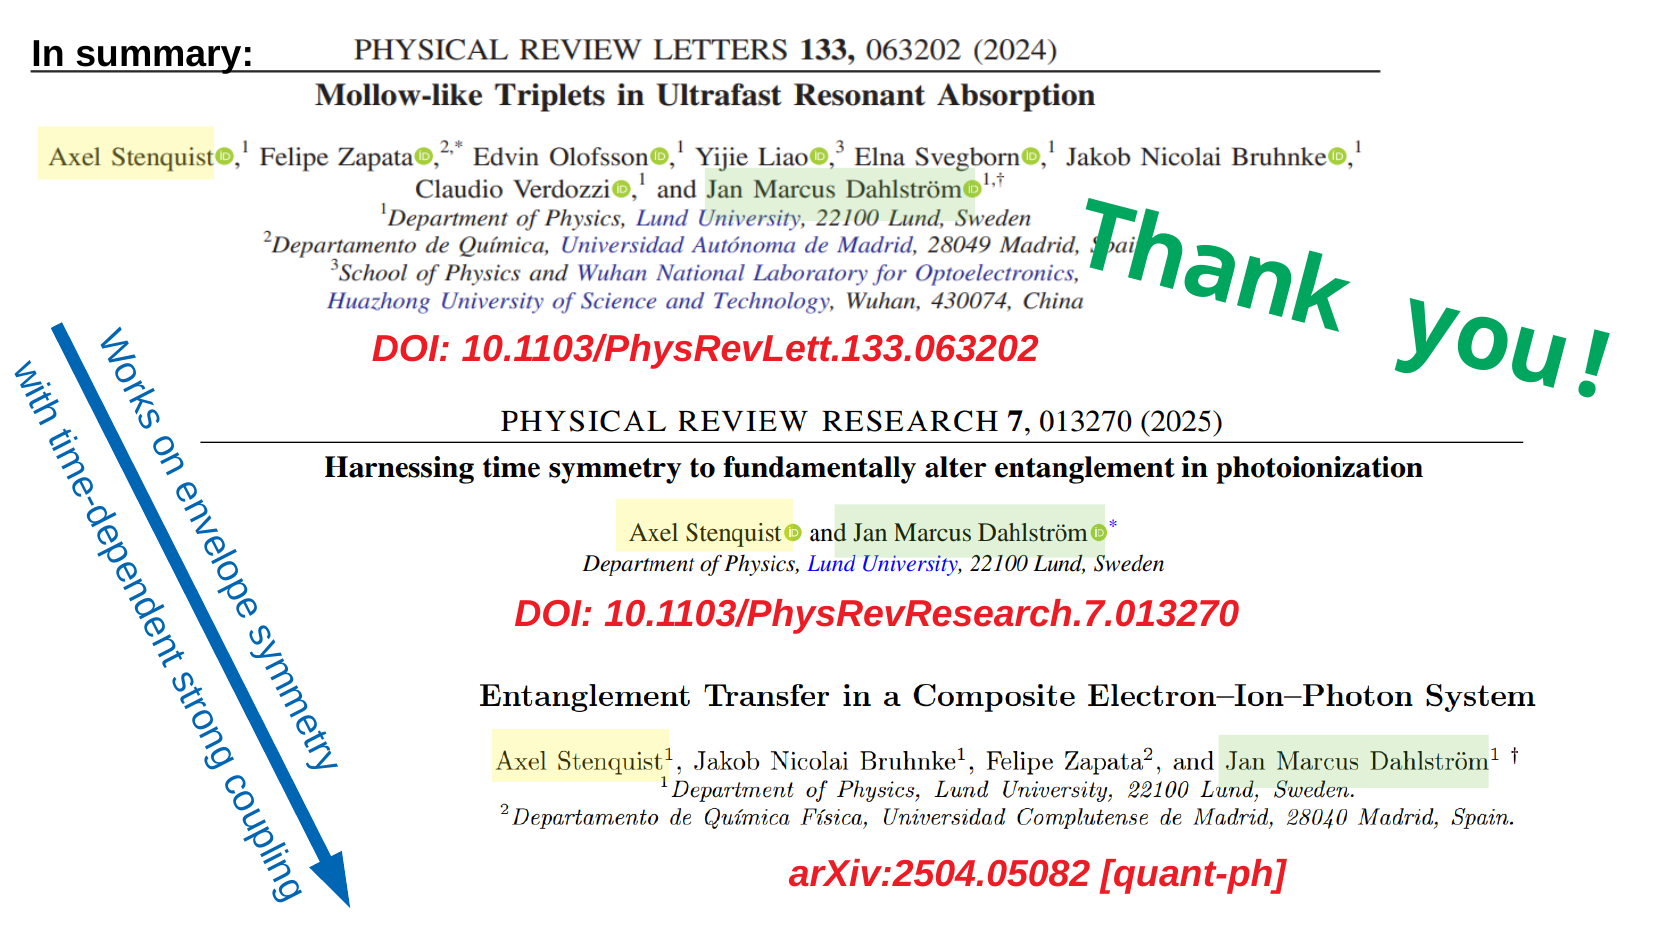

In summary:
# References
Thank you!
DOI: 10.1103/PhysRevLett.133.063202
Works on envelope symmetry
DOI: 10.1103/PhysRevResearch.7.013270
with time-dependent strong coupling
	arXiv:2504.05082 [quant-ph]